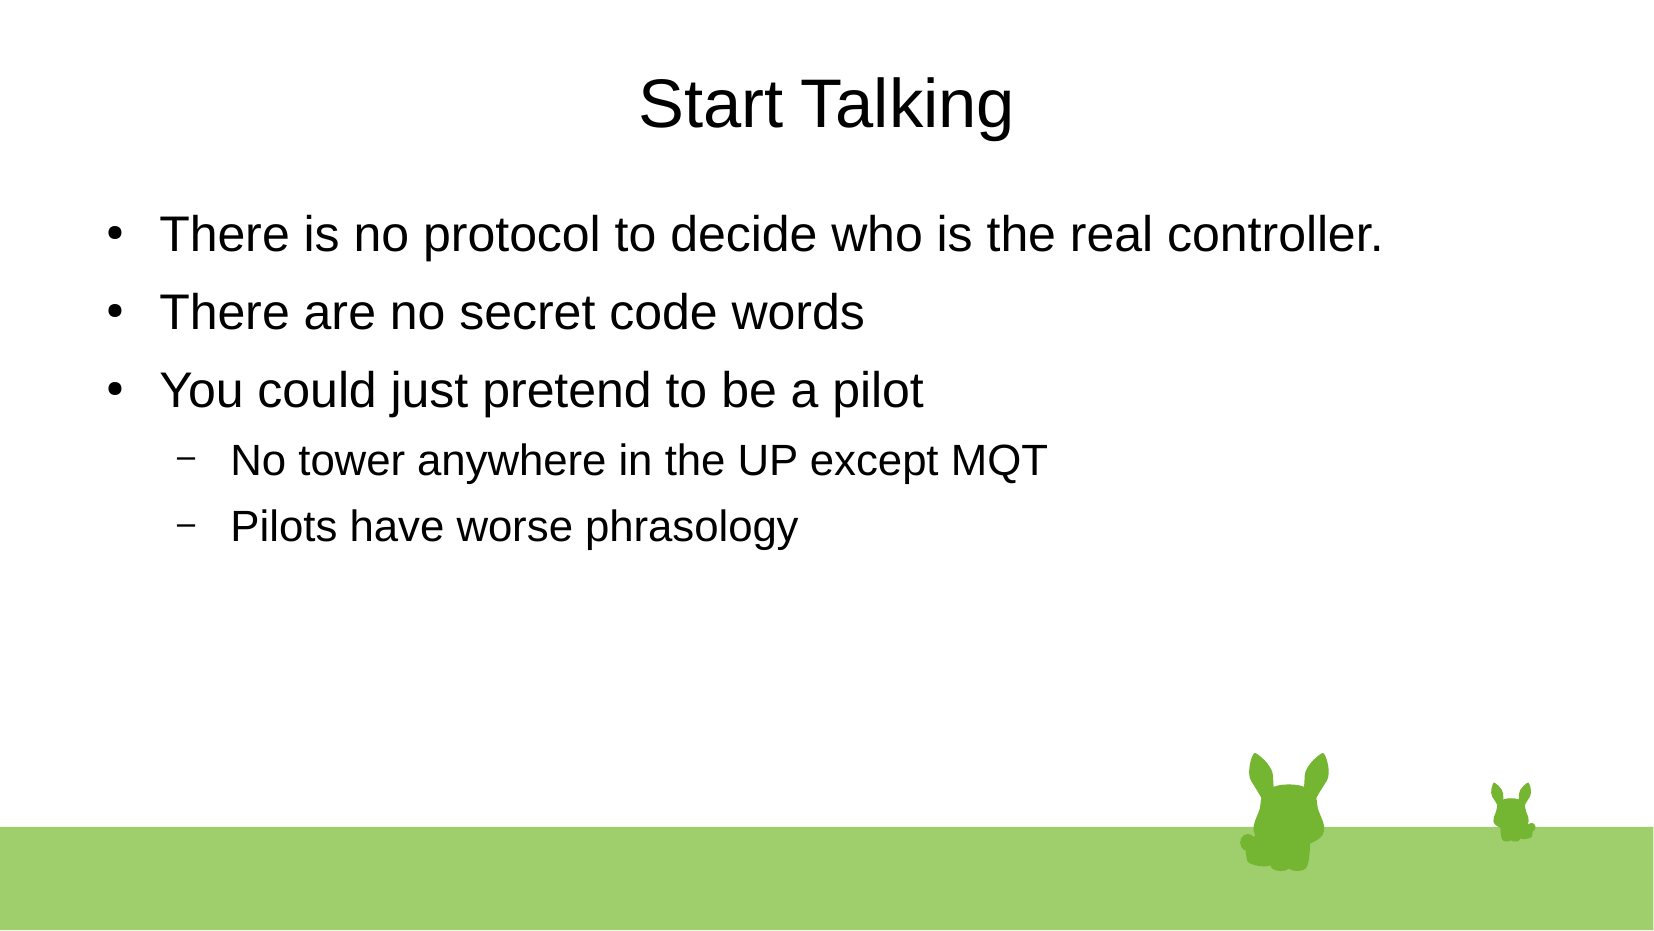

# Start Talking
There is no protocol to decide who is the real controller.
There are no secret code words
You could just pretend to be a pilot
No tower anywhere in the UP except MQT
Pilots have worse phrasology